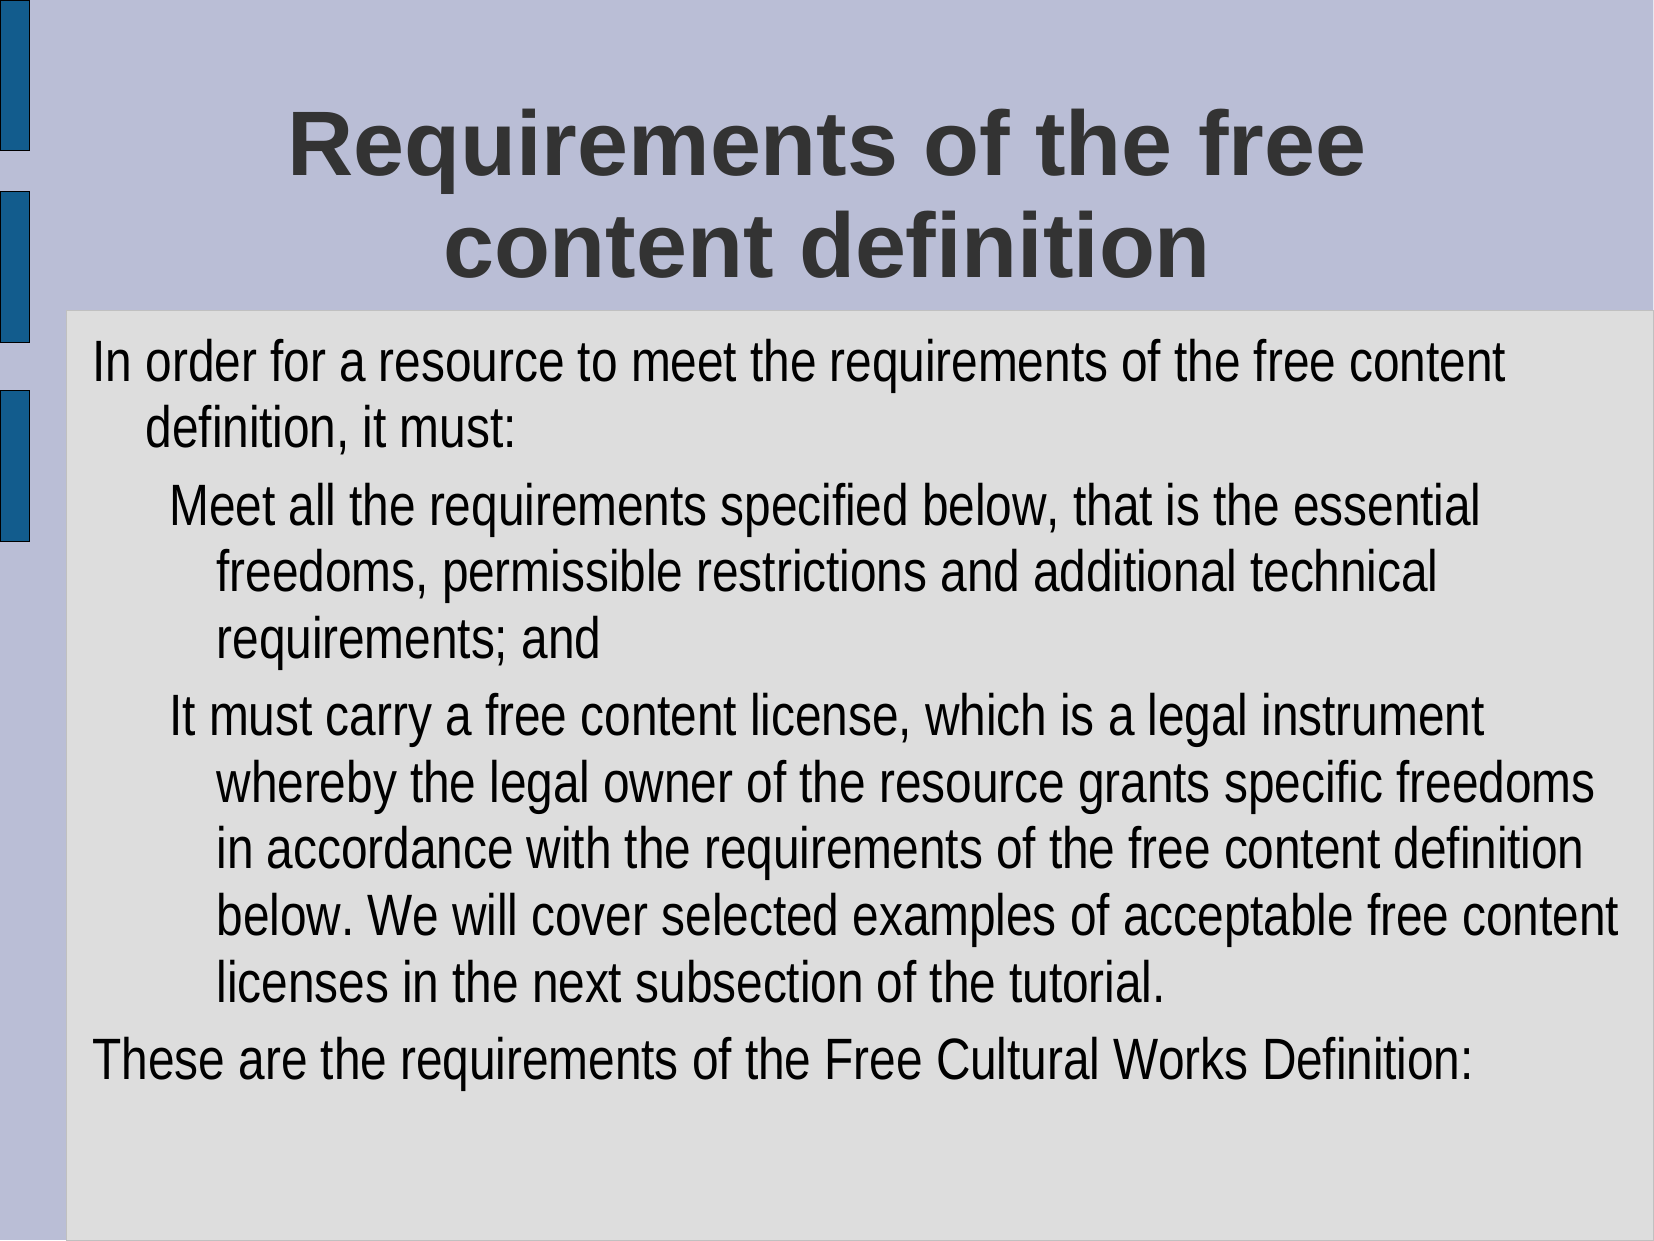

# Requirements of the free content definition
In order for a resource to meet the requirements of the free content definition, it must:
Meet all the requirements specified below, that is the essential freedoms, permissible restrictions and additional technical requirements; and
It must carry a free content license, which is a legal instrument whereby the legal owner of the resource grants specific freedoms in accordance with the requirements of the free content definition below. We will cover selected examples of acceptable free content licenses in the next subsection of the tutorial.
These are the requirements of the Free Cultural Works Definition: